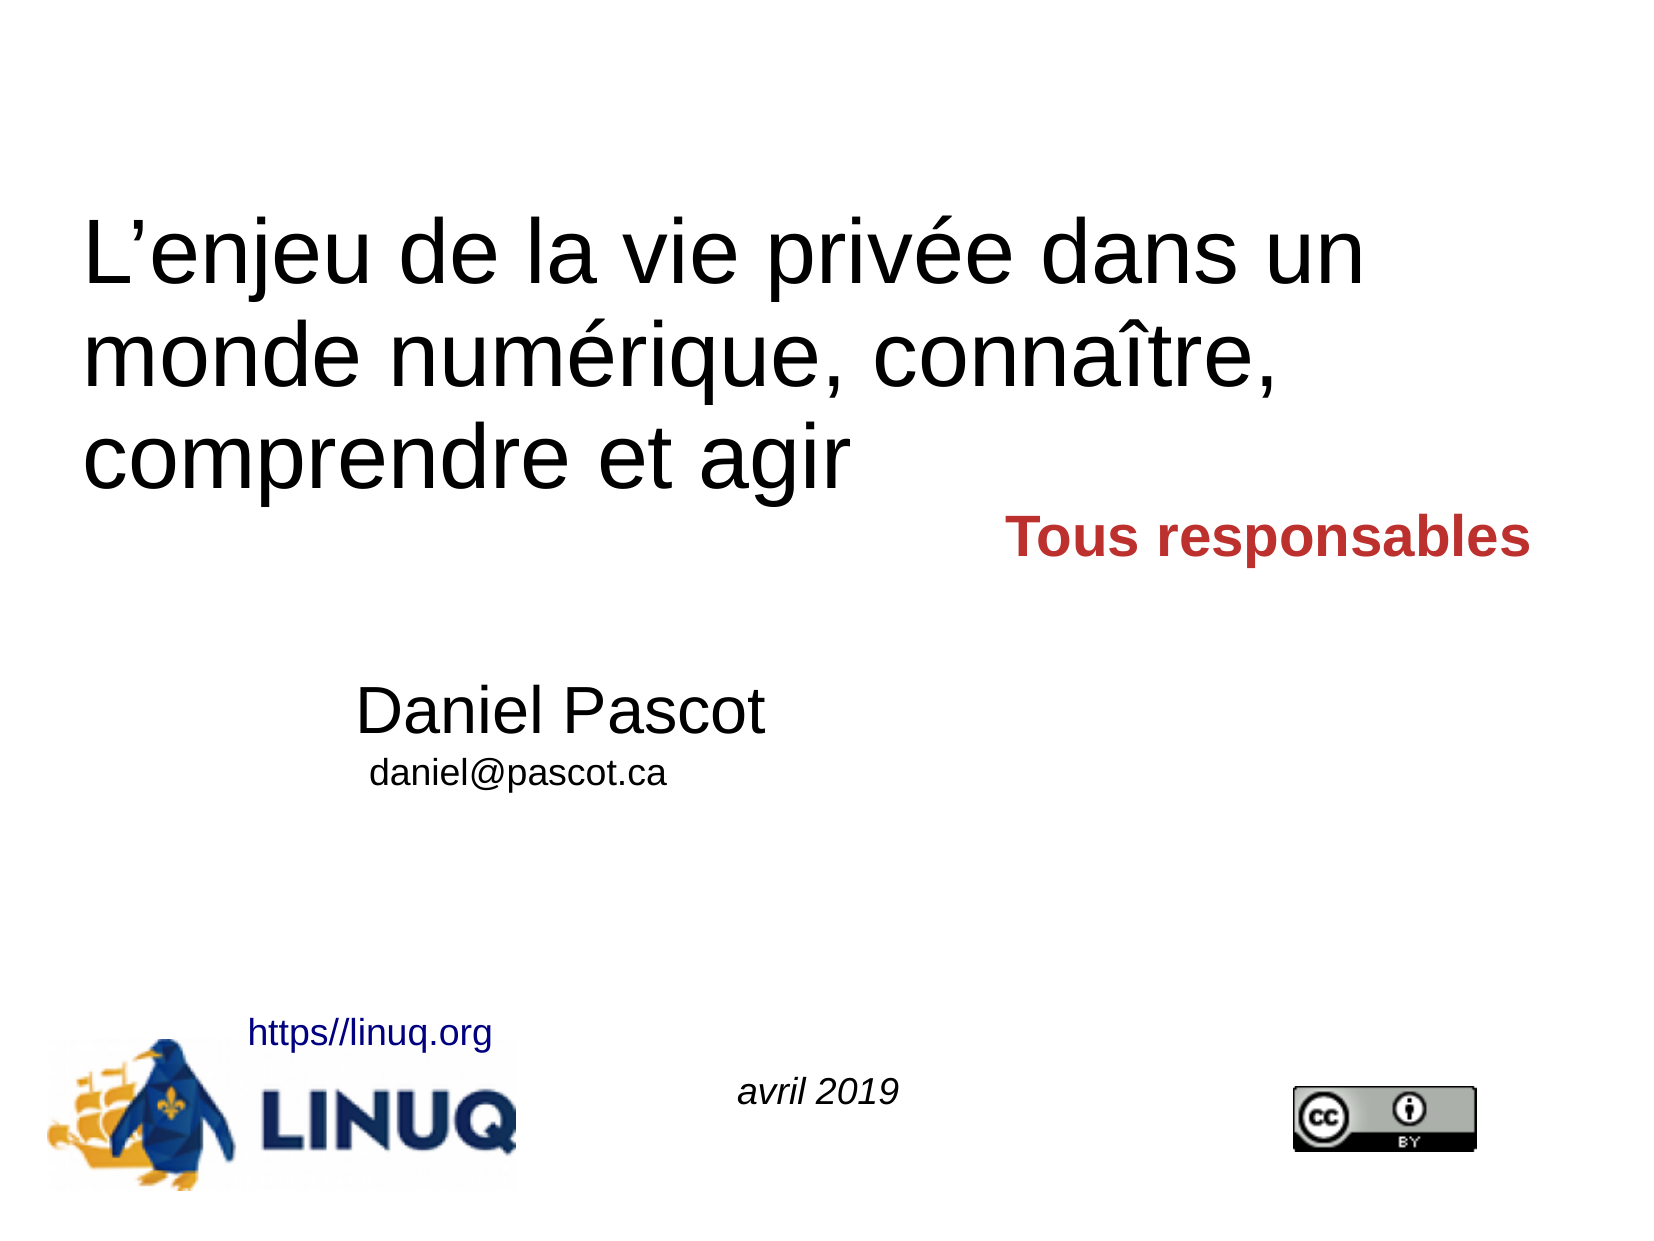

# L’enjeu de la vie privée dans un monde numérique, connaître, comprendre et agir
Tous responsables
Daniel Pascot
daniel@pascot.ca
https//linuq.org
avril 2019